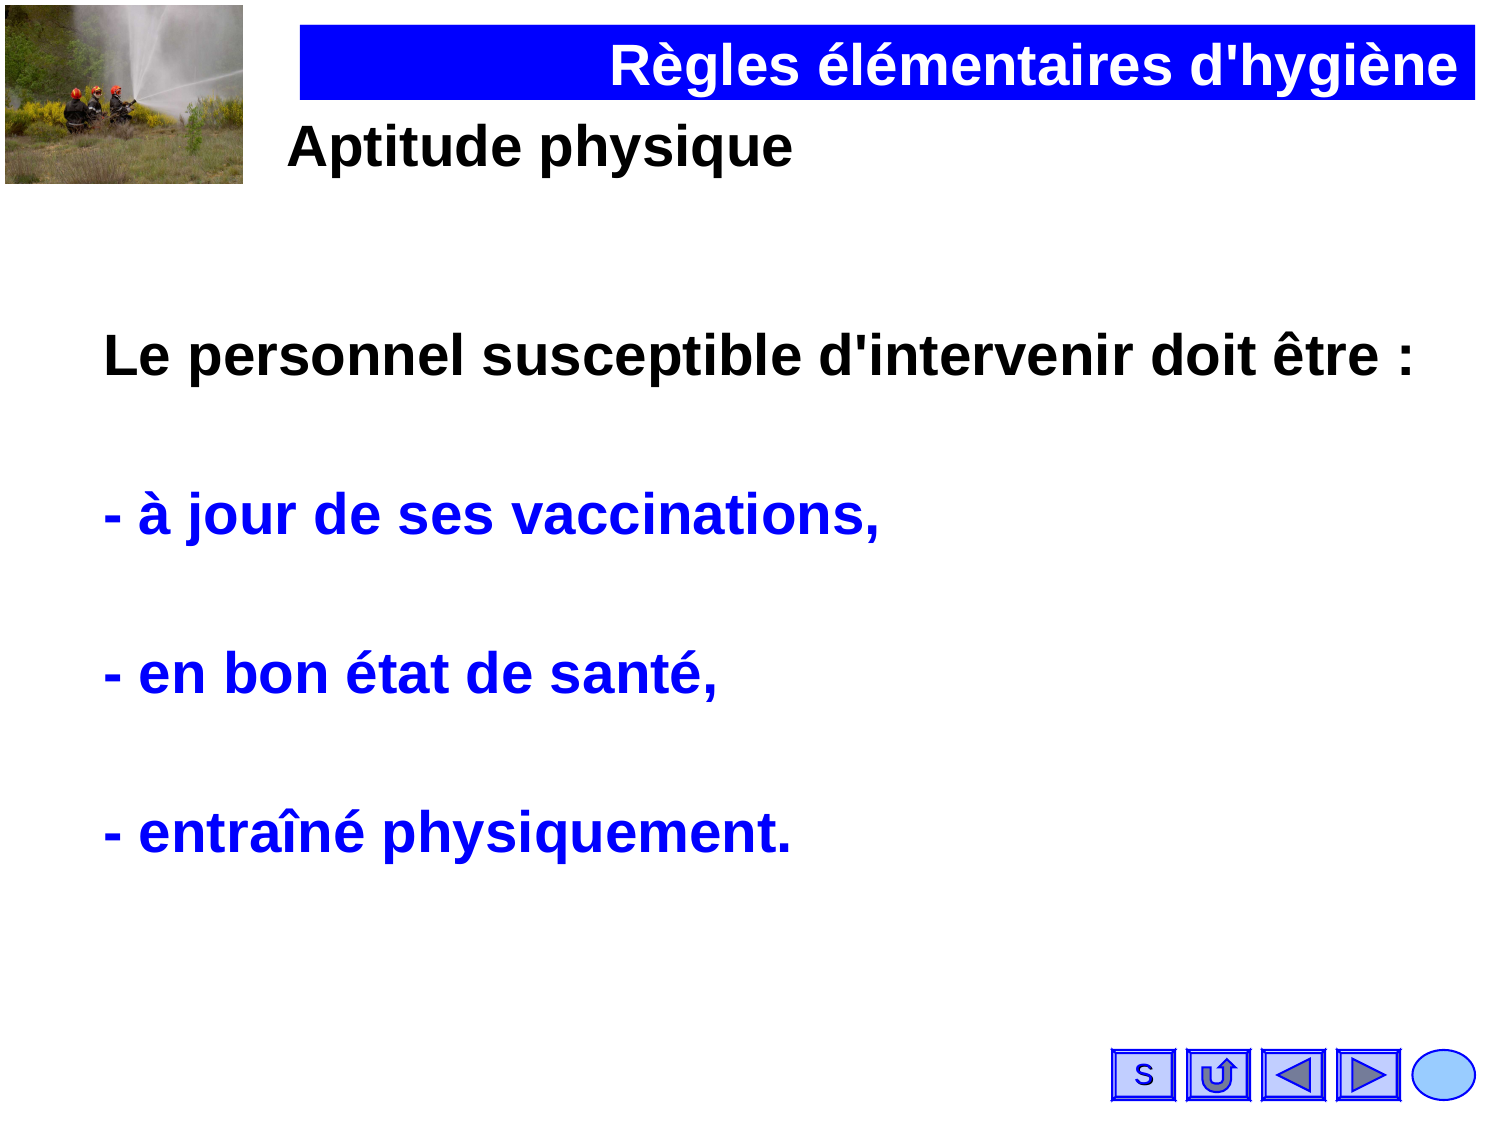

Règles élémentaires d'hygiène
Aptitude physique
Le personnel susceptible d'intervenir doit être :
- à jour de ses vaccinations,
- en bon état de santé,
- entraîné physiquement.